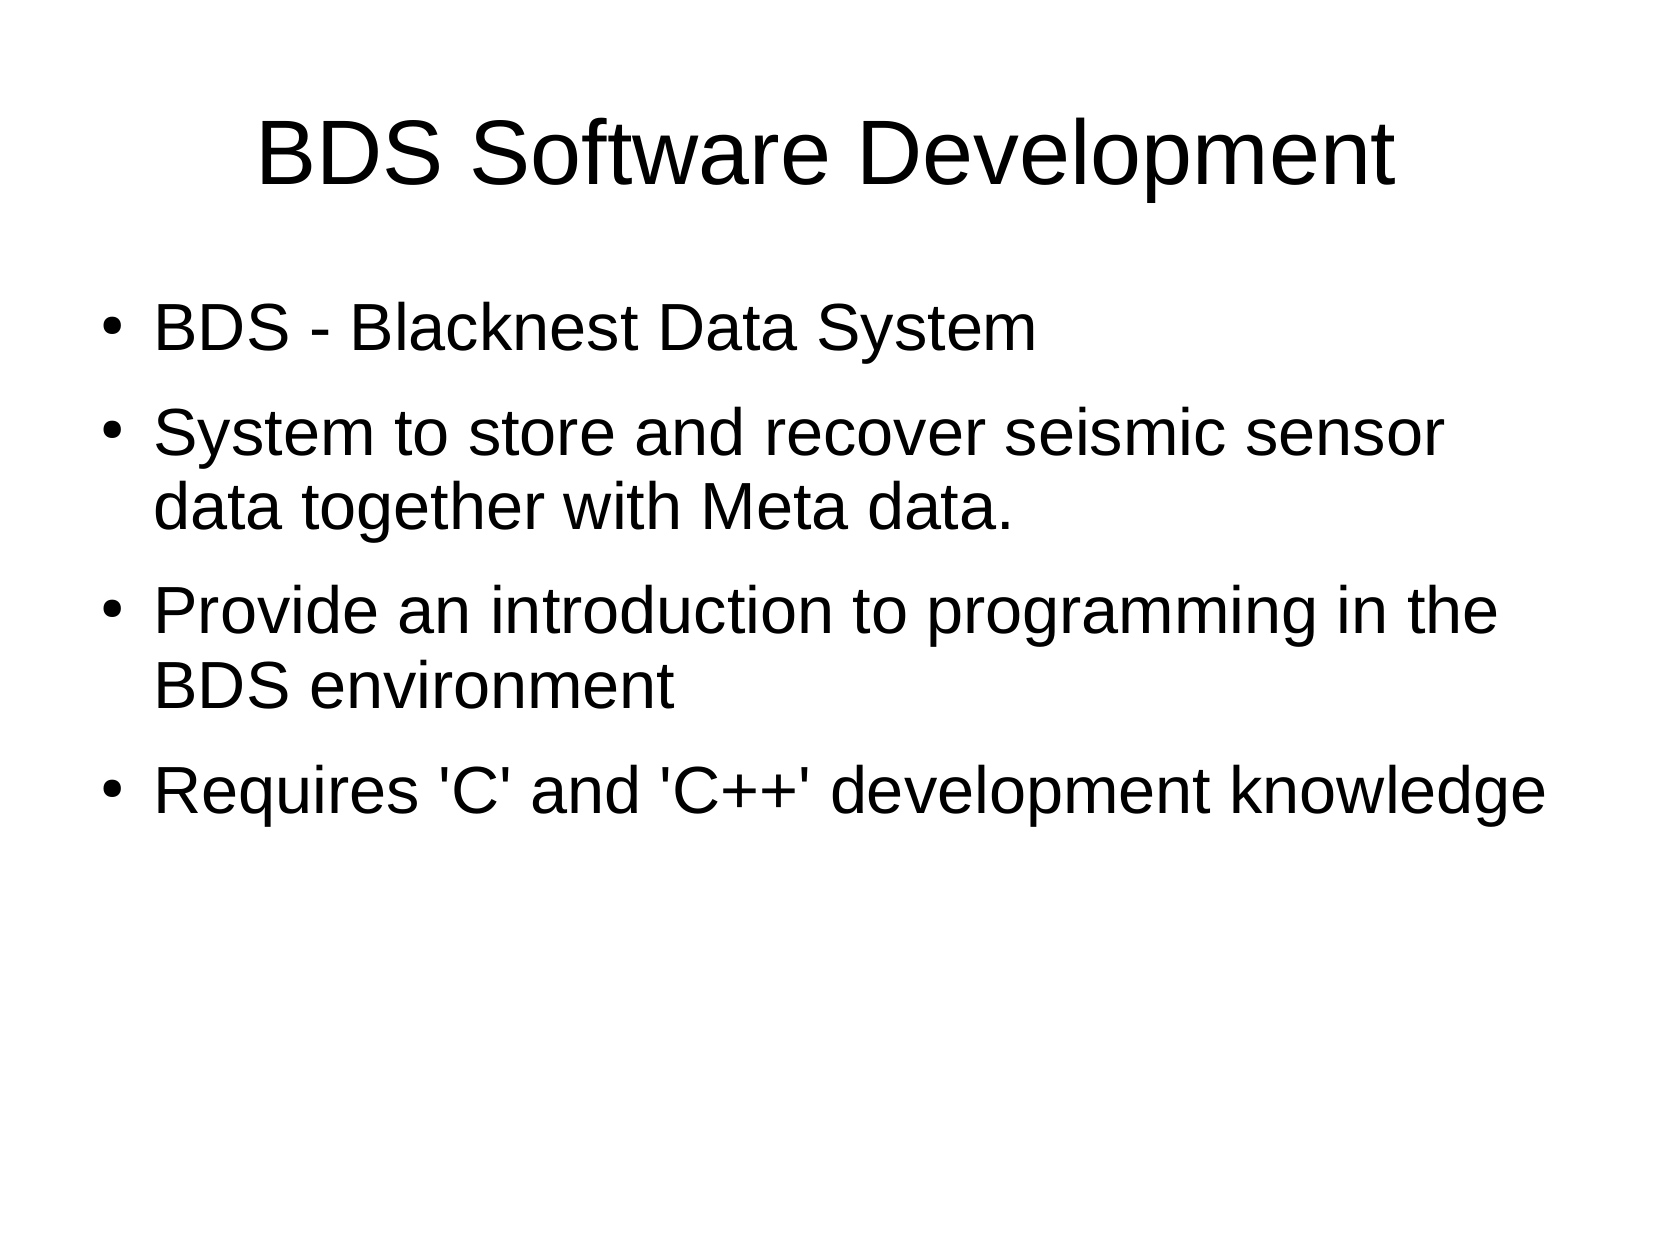

# BDS Software Development
BDS - Blacknest Data System
System to store and recover seismic sensor data together with Meta data.
Provide an introduction to programming in the BDS environment
Requires 'C' and 'C++' development knowledge